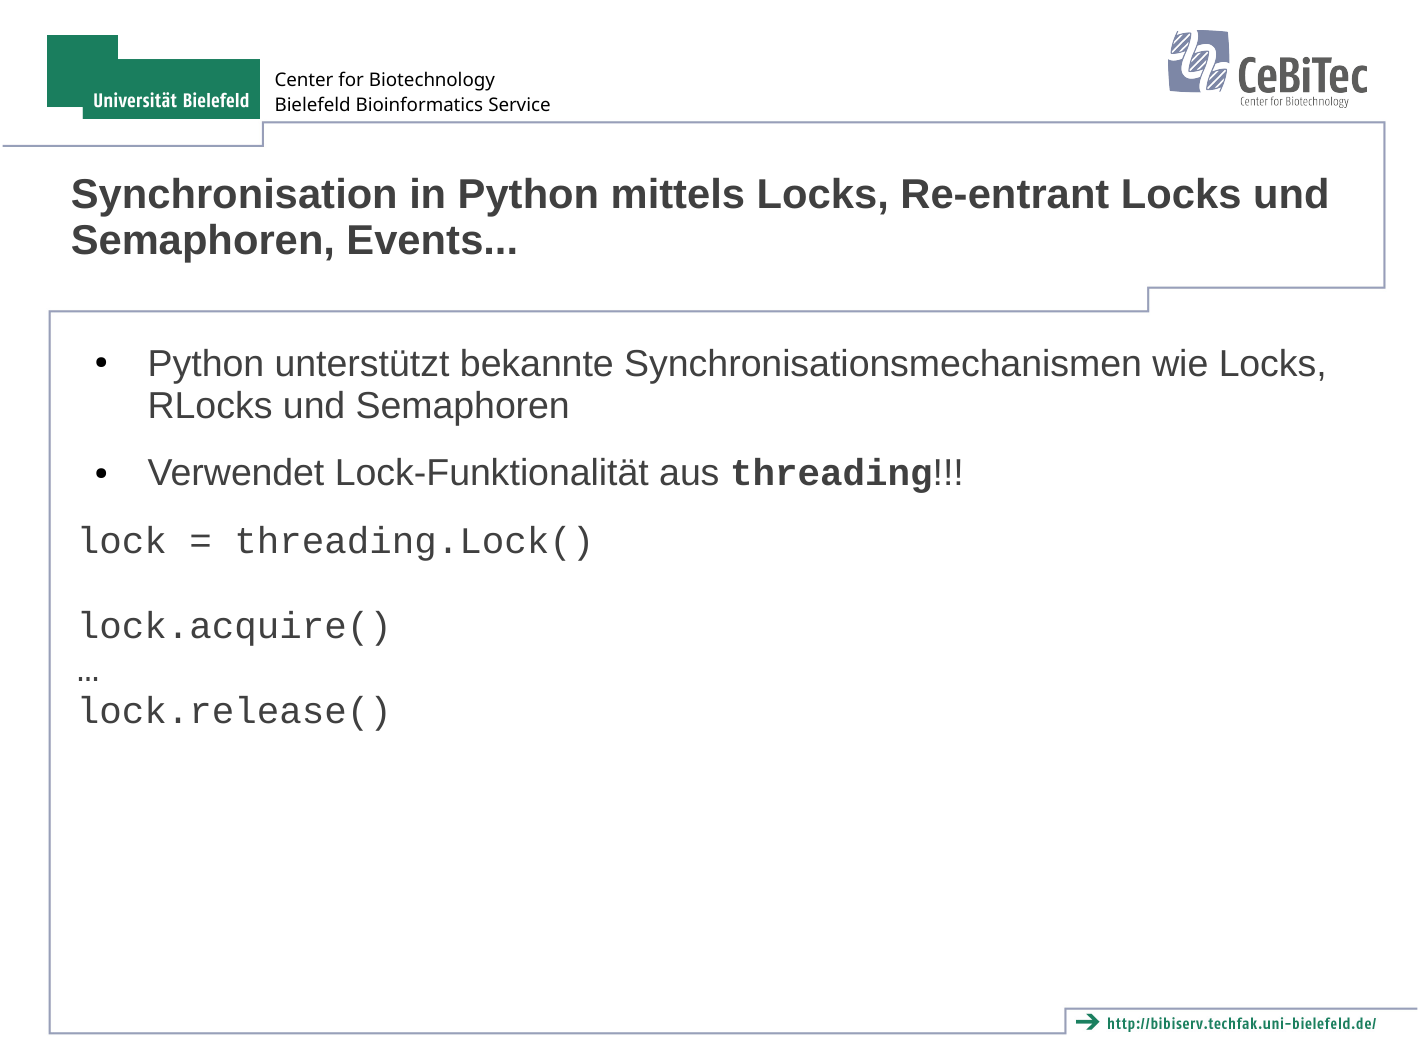

# Synchronisation in Python mittels Locks, Re-entrant Locks und Semaphoren, Events...
Python unterstützt bekannte Synchronisationsmechanismen wie Locks, RLocks und Semaphoren
Verwendet Lock-Funktionalität aus threading!!!
lock = threading.Lock()
lock.acquire()
…
lock.release()